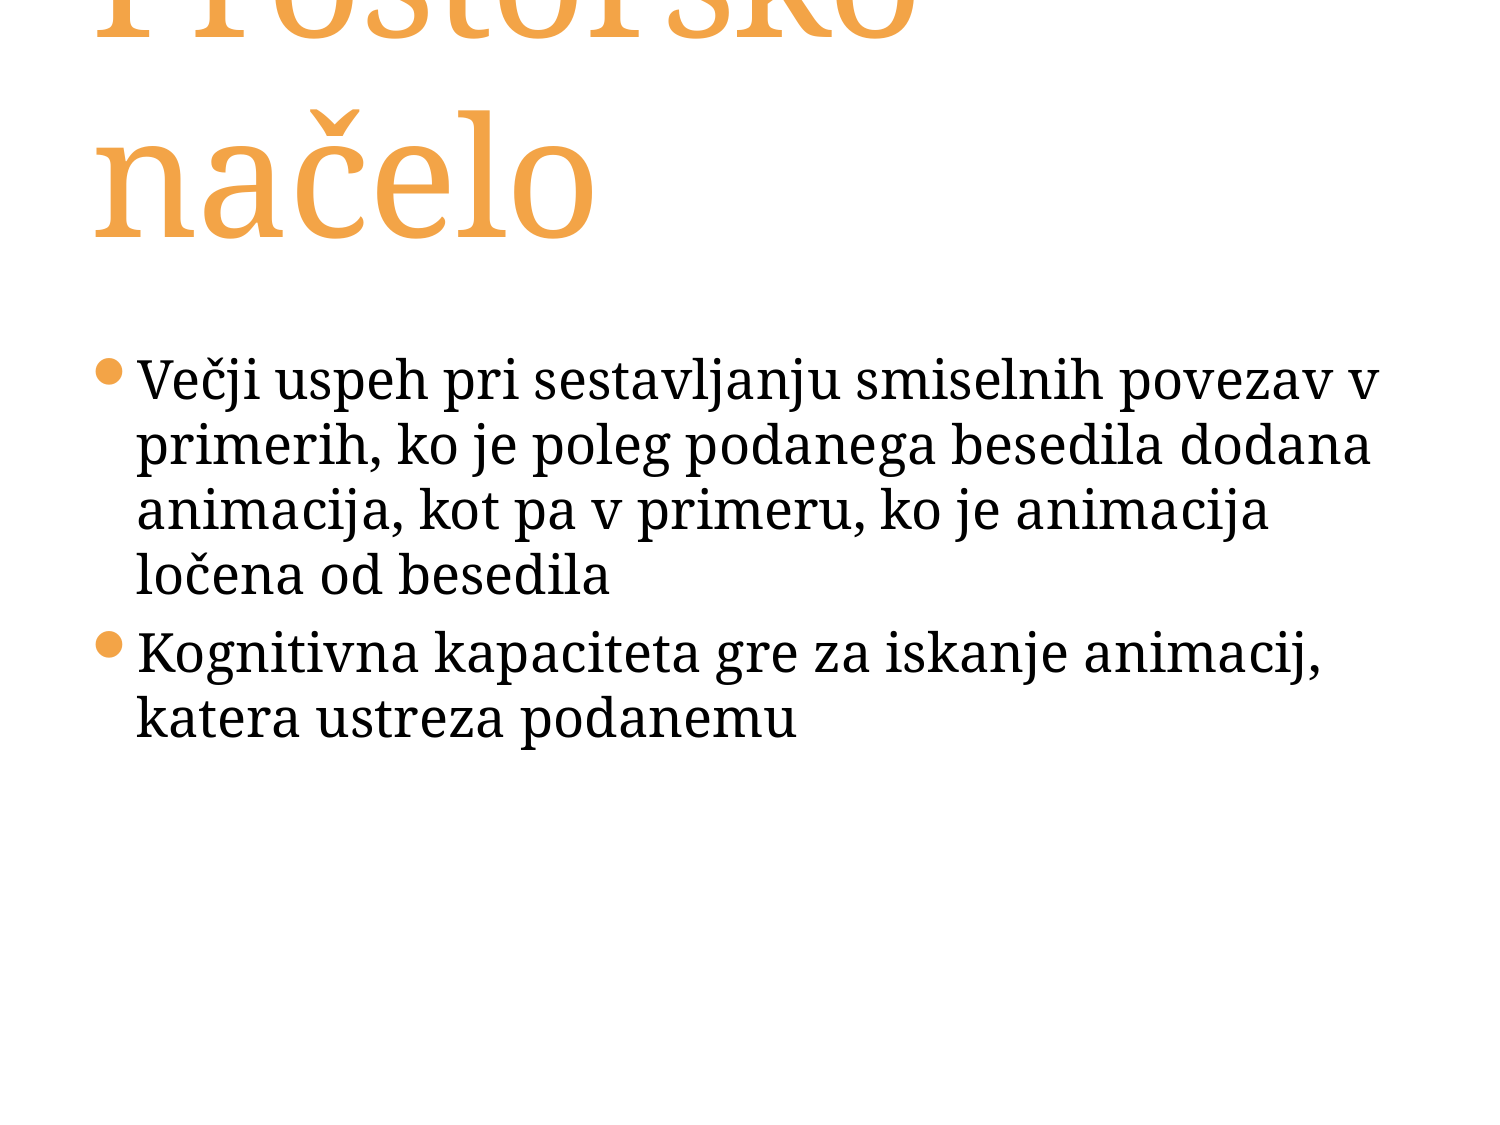

Prostorsko načelo
# Večji uspeh pri sestavljanju smiselnih povezav v primerih, ko je poleg podanega besedila dodana animacija, kot pa v primeru, ko je animacija ločena od besedila
Kognitivna kapaciteta gre za iskanje animacij, katera ustreza podanemu besedilu